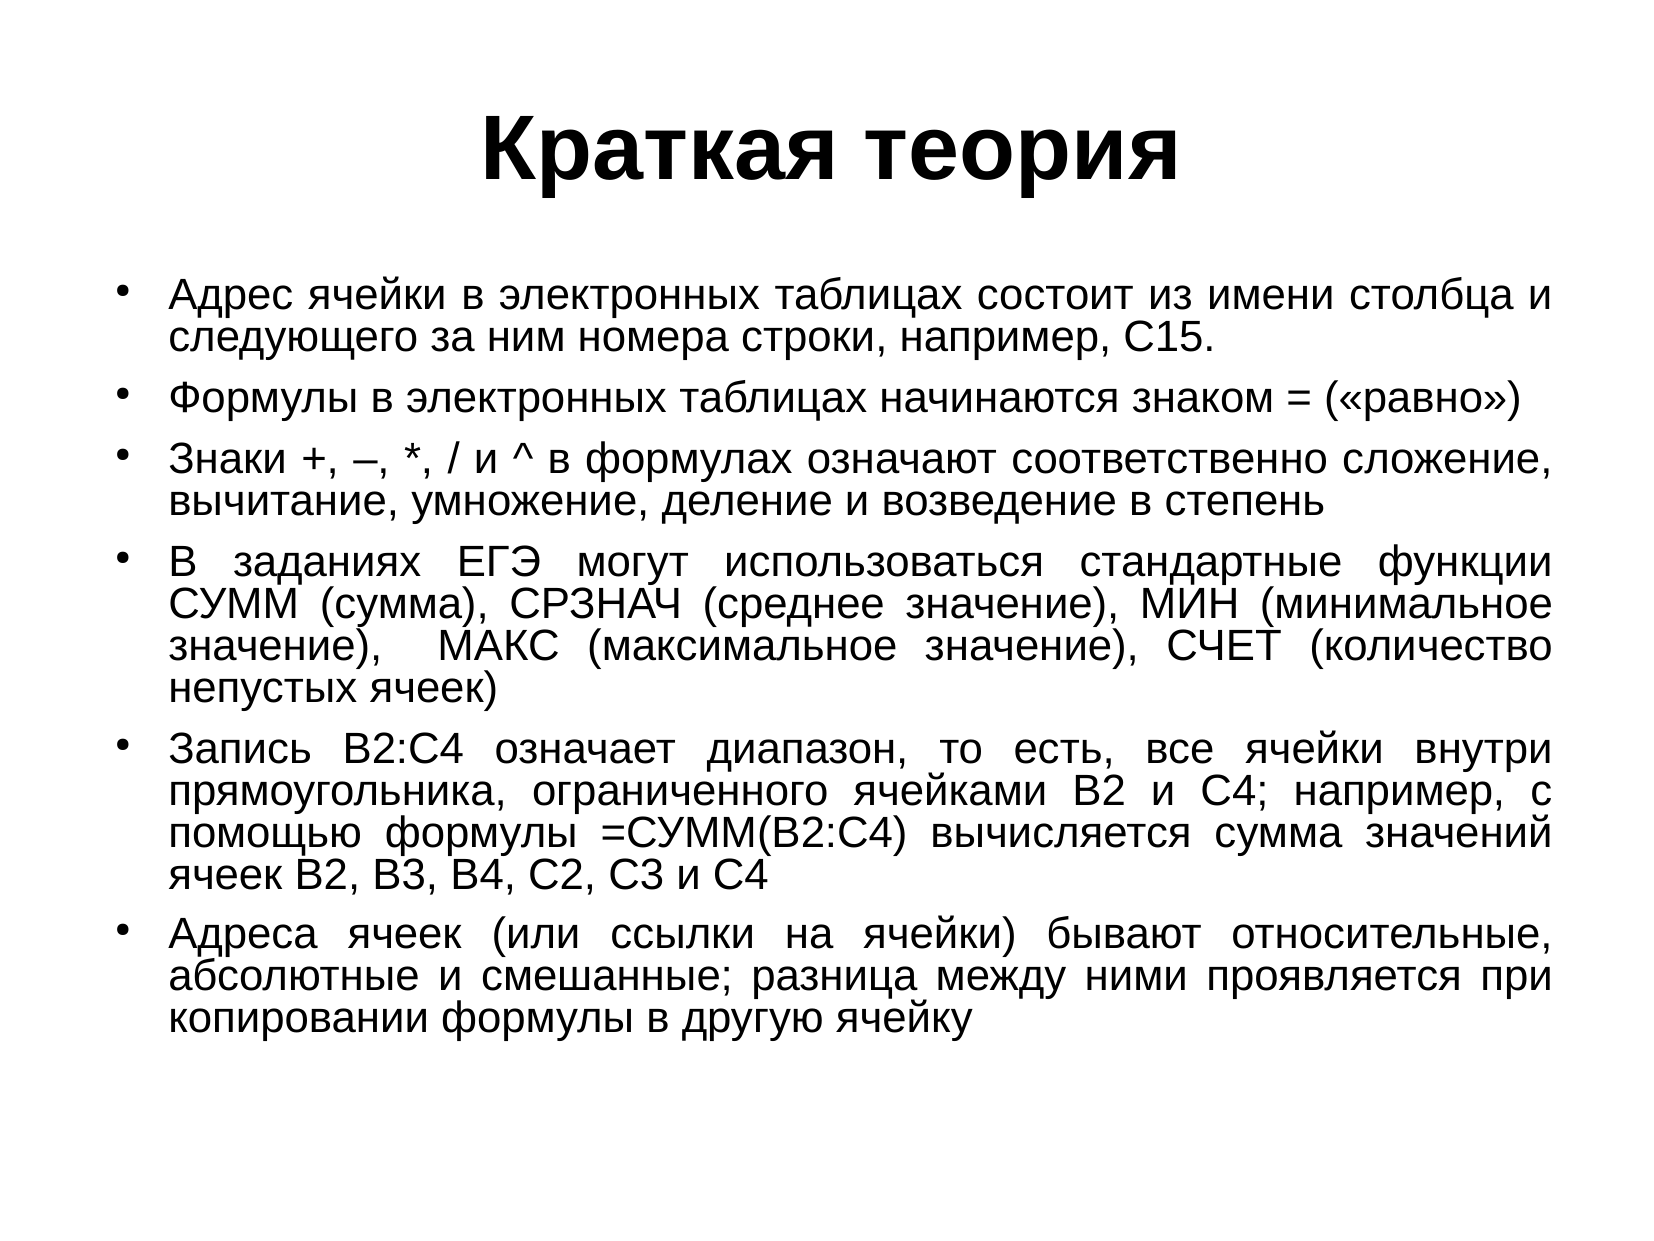

# Краткая теория
Адрес ячейки в электронных таблицах состоит из имени столбца и следующего за ним номера строки, например, C15.
Формулы в электронных таблицах начинаются знаком = («равно»)
Знаки +, –, *, / и ^ в формулах означают соответственно сложение, вычитание, умножение, деление и возведение в степень
В заданиях ЕГЭ могут использоваться стандартные функции СУММ (сумма), СРЗНАЧ (среднее значение), МИН (минимальное значение), МАКС (максимальное значение), СЧЕТ (количество непустых ячеек)
Запись B2:C4 означает диапазон, то есть, все ячейки внутри прямоугольника, ограниченного ячейками B2 и C4; например, с помощью формулы =СУММ(B2:C4) вычисляется сумма значений ячеек B2, B3, B4, C2, C3 и C4
Адреса ячеек (или ссылки на ячейки) бывают относительные, абсолютные и смешанные; разница между ними проявляется при копировании формулы в другую ячейку